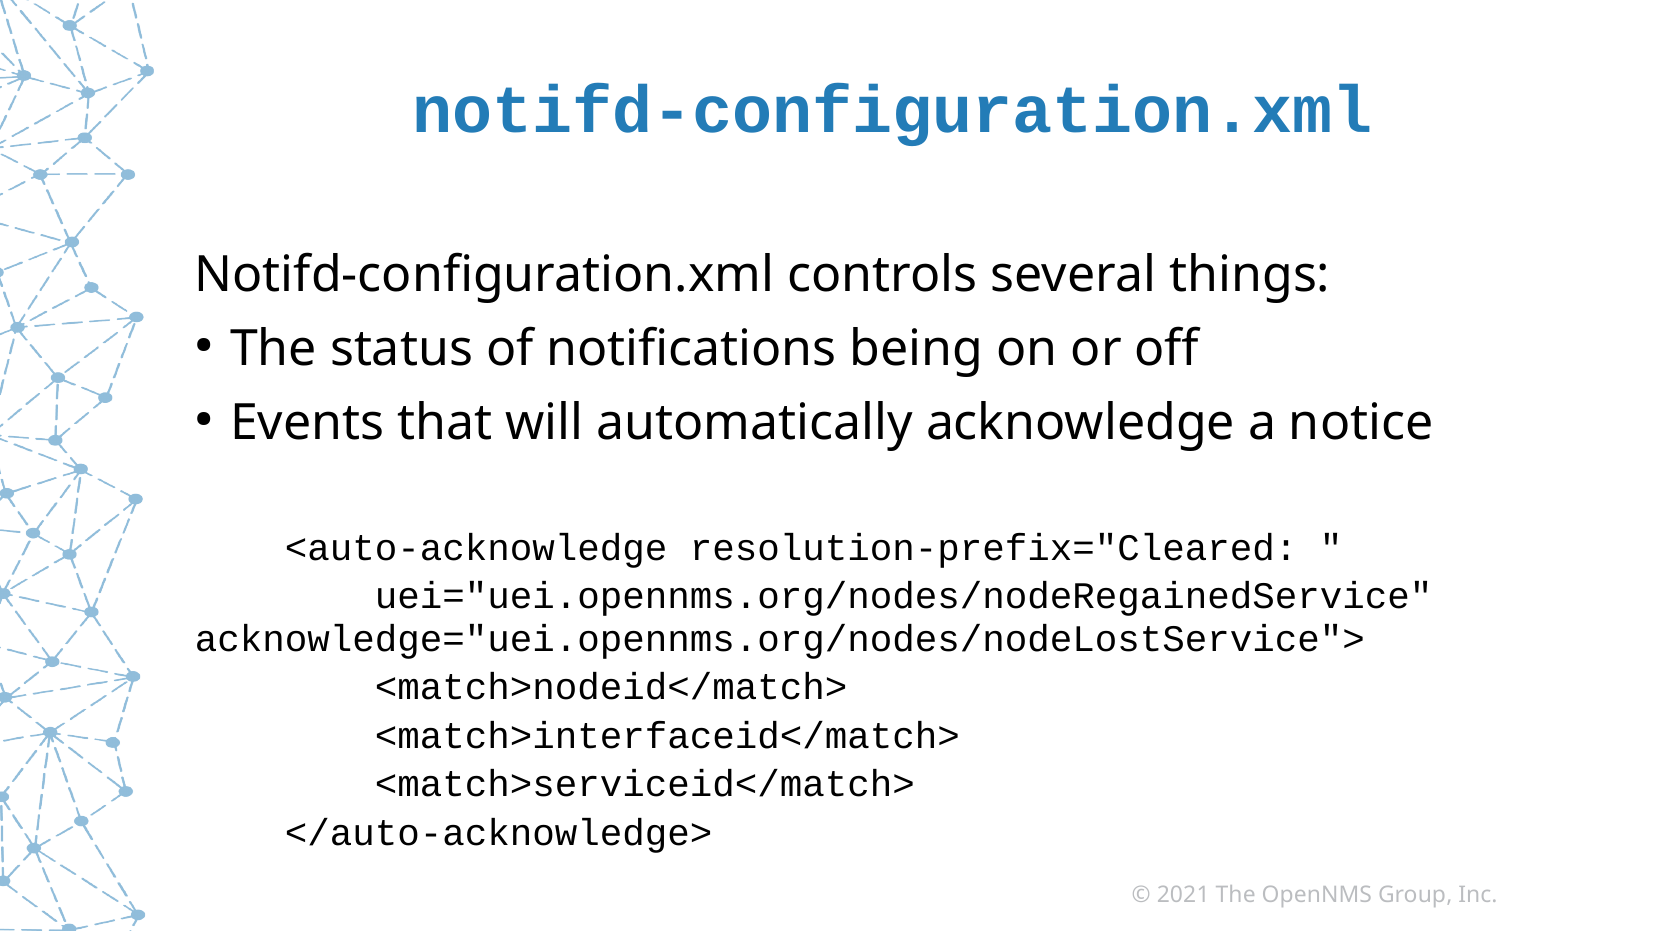

# notifd-configuration.xml
Notifd-configuration.xml controls several things:
The status of notifications being on or off
Events that will automatically acknowledge a notice
 <auto-acknowledge resolution-prefix="Cleared: "
 uei="uei.opennms.org/nodes/nodeRegainedService" acknowledge="uei.opennms.org/nodes/nodeLostService">
 <match>nodeid</match>
 <match>interfaceid</match>
 <match>serviceid</match>
 </auto-acknowledge>